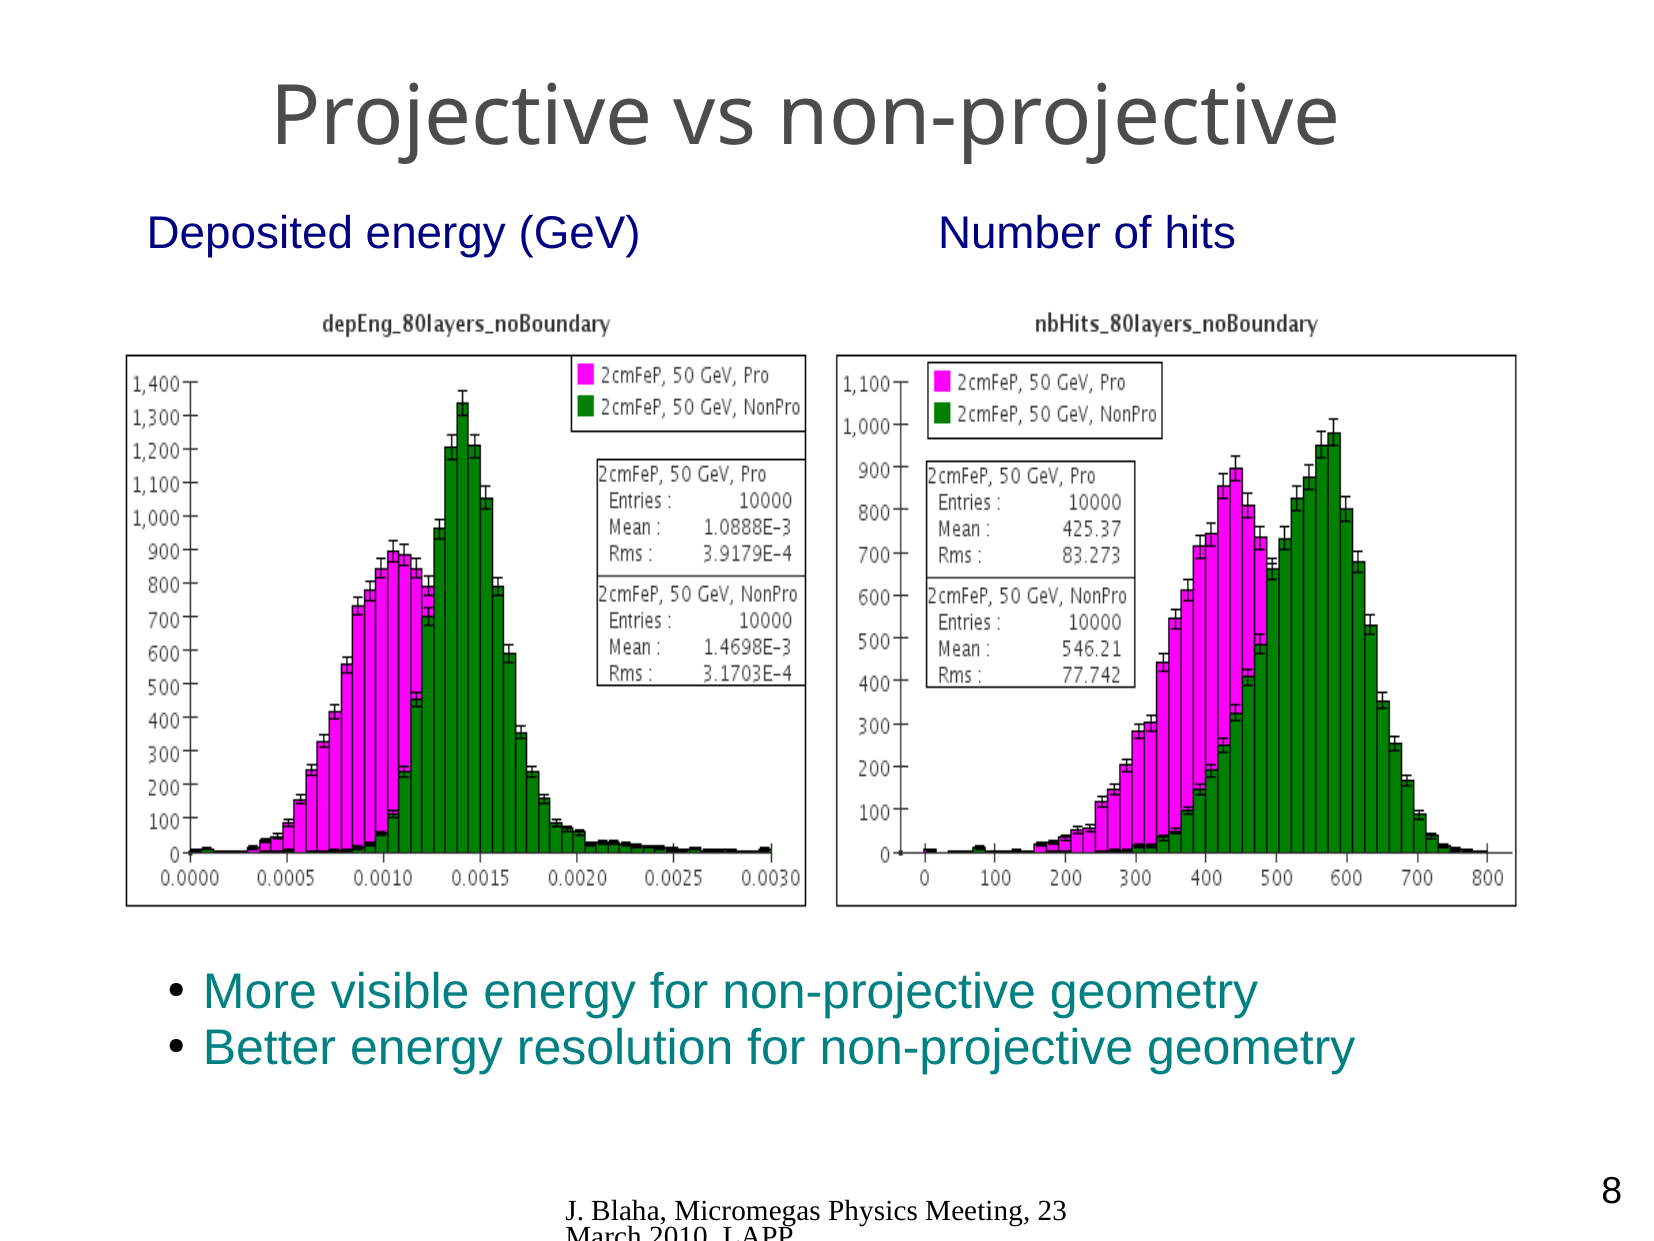

# Projective vs non-projective
Deposited energy (GeV)
Number of hits
More visible energy for non-projective geometry
Better energy resolution for non-projective geometry
8
J. Blaha, Micromegas Physics Meeting, 23 March 2010, LAPP